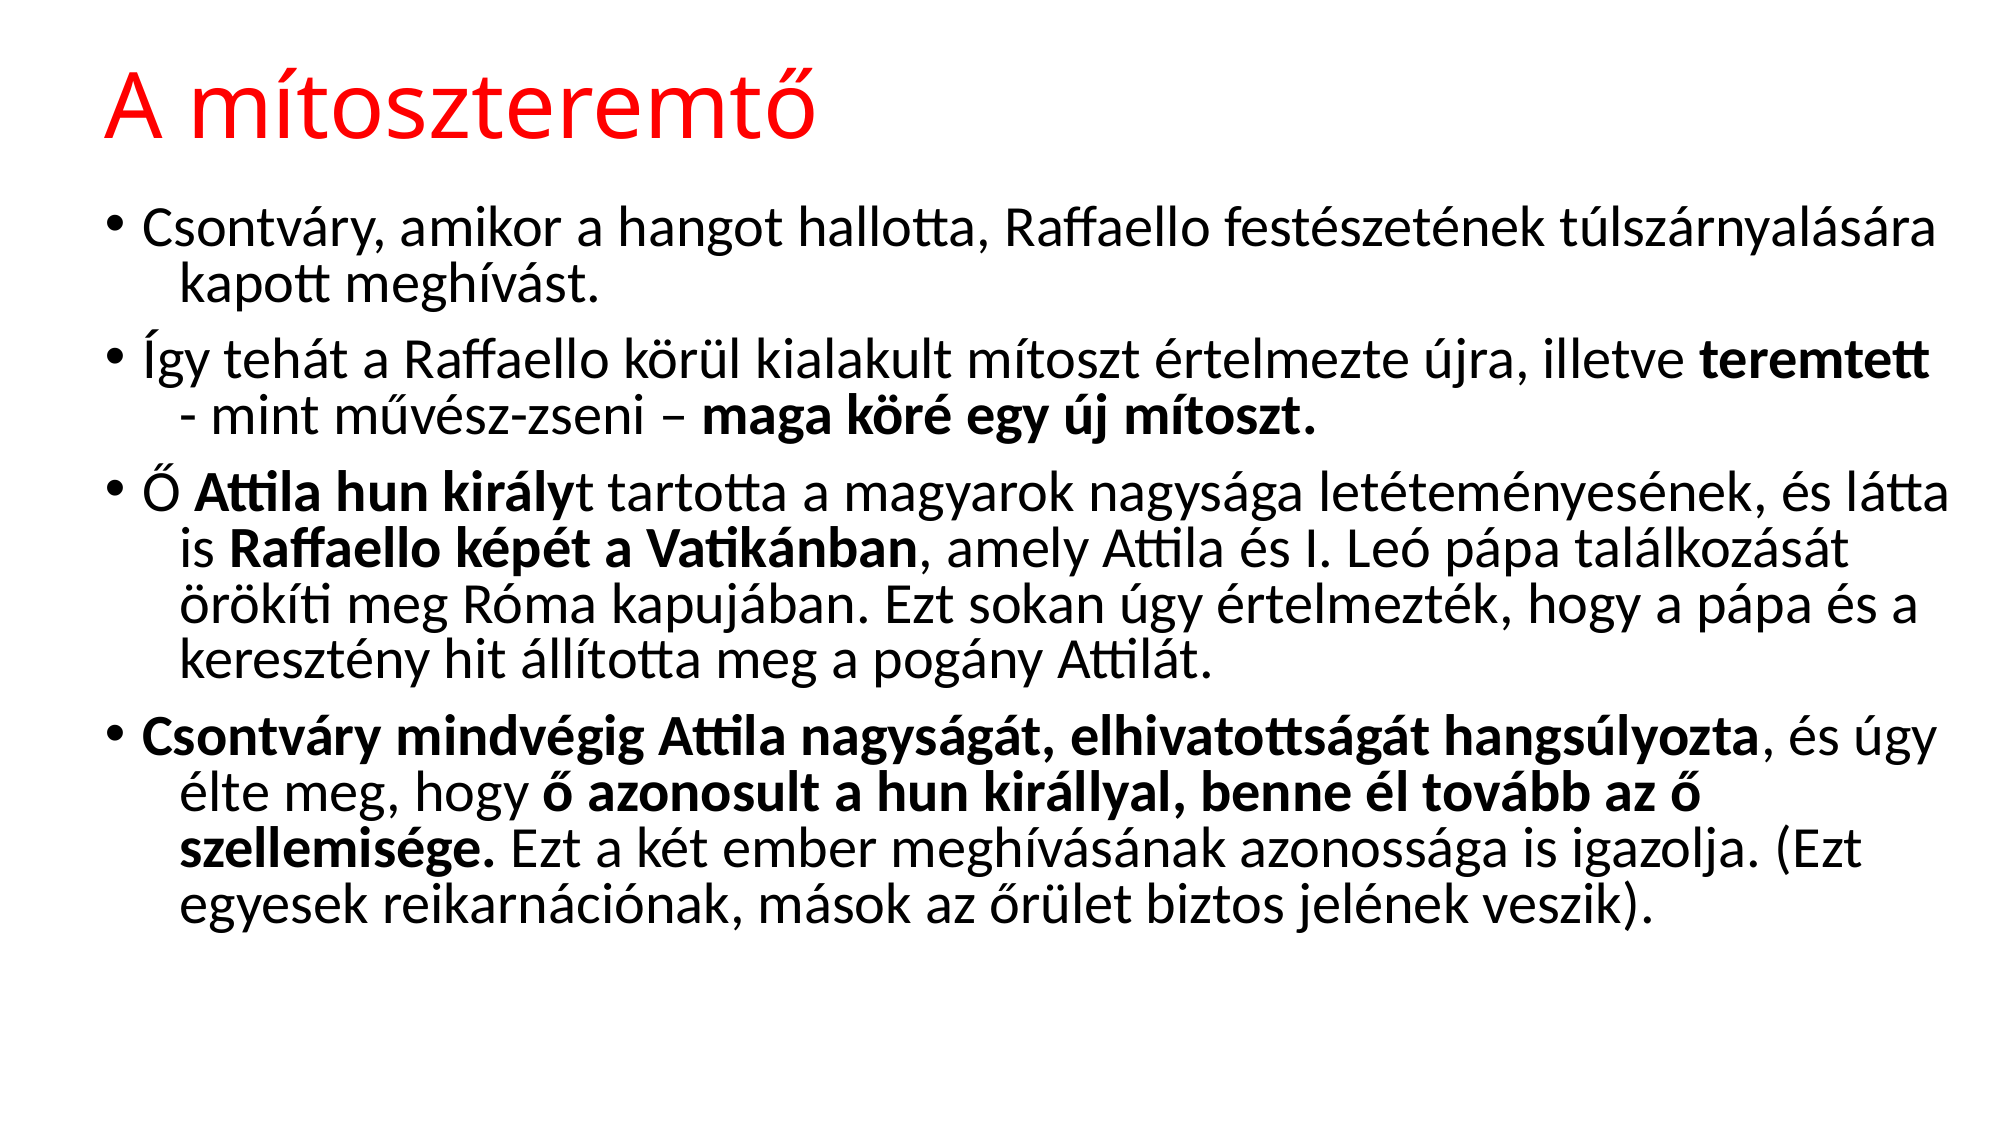

# A mítoszteremtő
Csontváry, amikor a hangot hallotta, Raffaello festészetének túlszárnyalására kapott meghívást.
Így tehát a Raffaello körül kialakult mítoszt értelmezte újra, illetve teremtett - mint művész-zseni – maga köré egy új mítoszt.
Ő Attila hun királyt tartotta a magyarok nagysága letéteményesének, és látta is Raffaello képét a Vatikánban, amely Attila és I. Leó pápa találkozását örökíti meg Róma kapujában. Ezt sokan úgy értelmezték, hogy a pápa és a keresztény hit állította meg a pogány Attilát.
Csontváry mindvégig Attila nagyságát, elhivatottságát hangsúlyozta, és úgy élte meg, hogy ő azonosult a hun királlyal, benne él tovább az ő szellemisége. Ezt a két ember meghívásának azonossága is igazolja. (Ezt egyesek reikarnációnak, mások az őrület biztos jelének veszik).